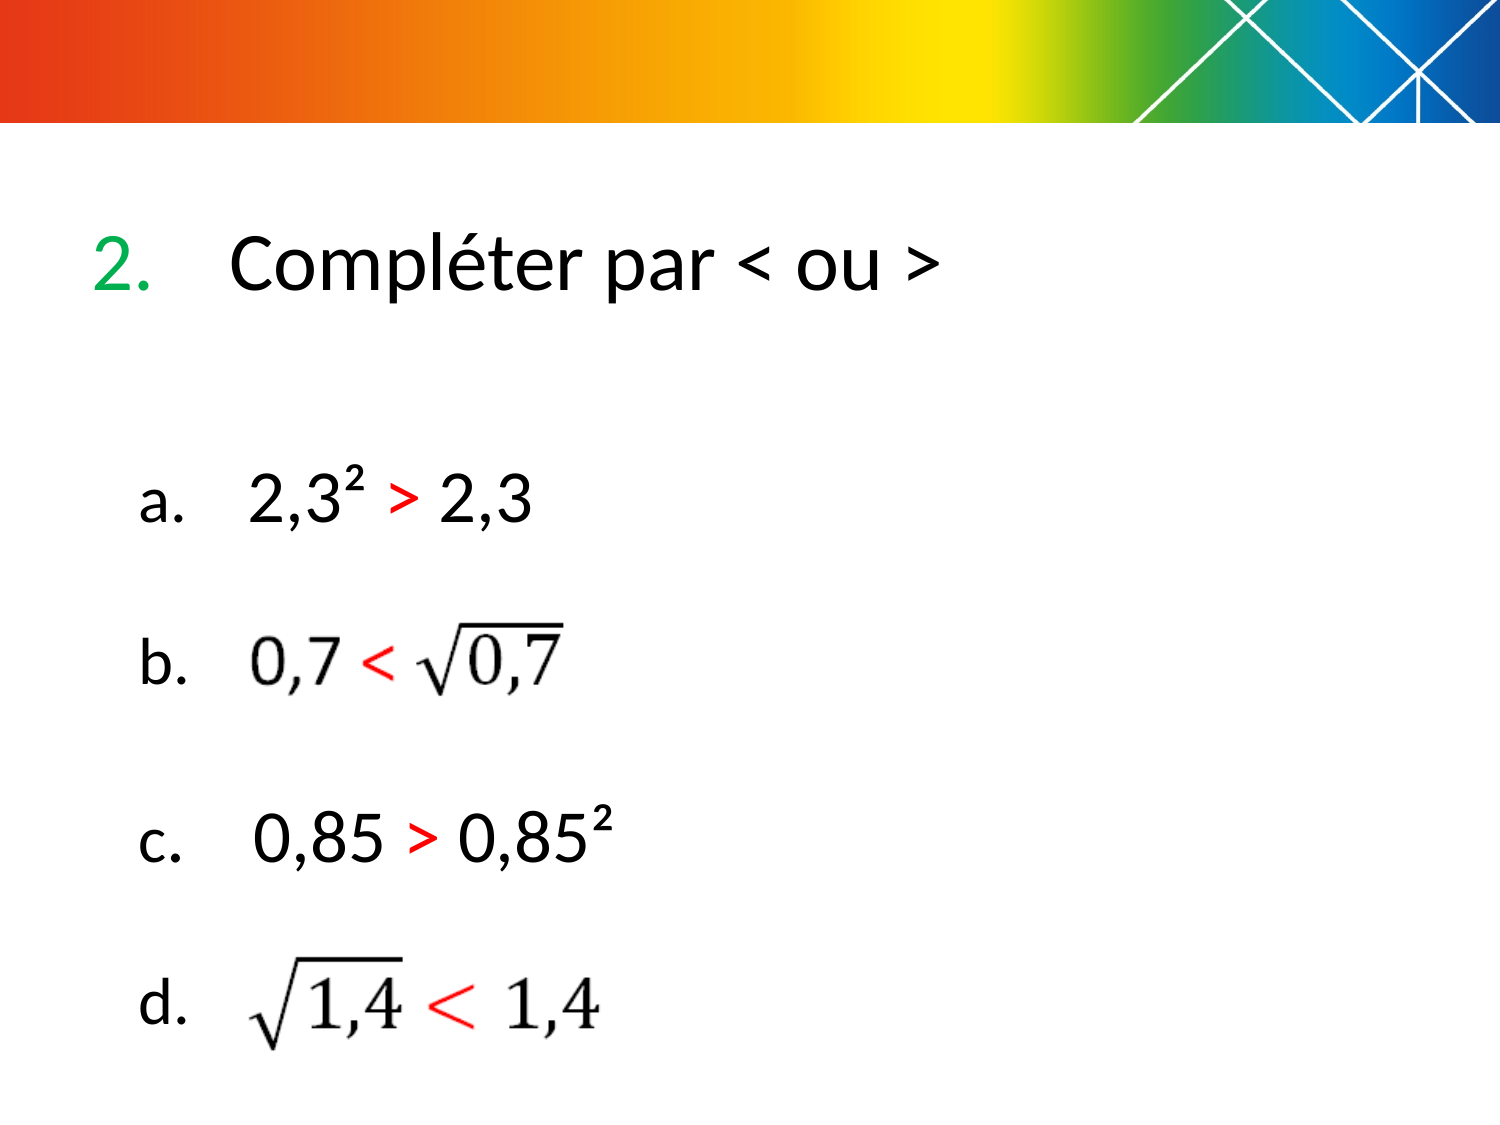

# Compléter par < ou >
a. 2,3² > 2,3
b.
c. 0,85 > 0,85²
d.